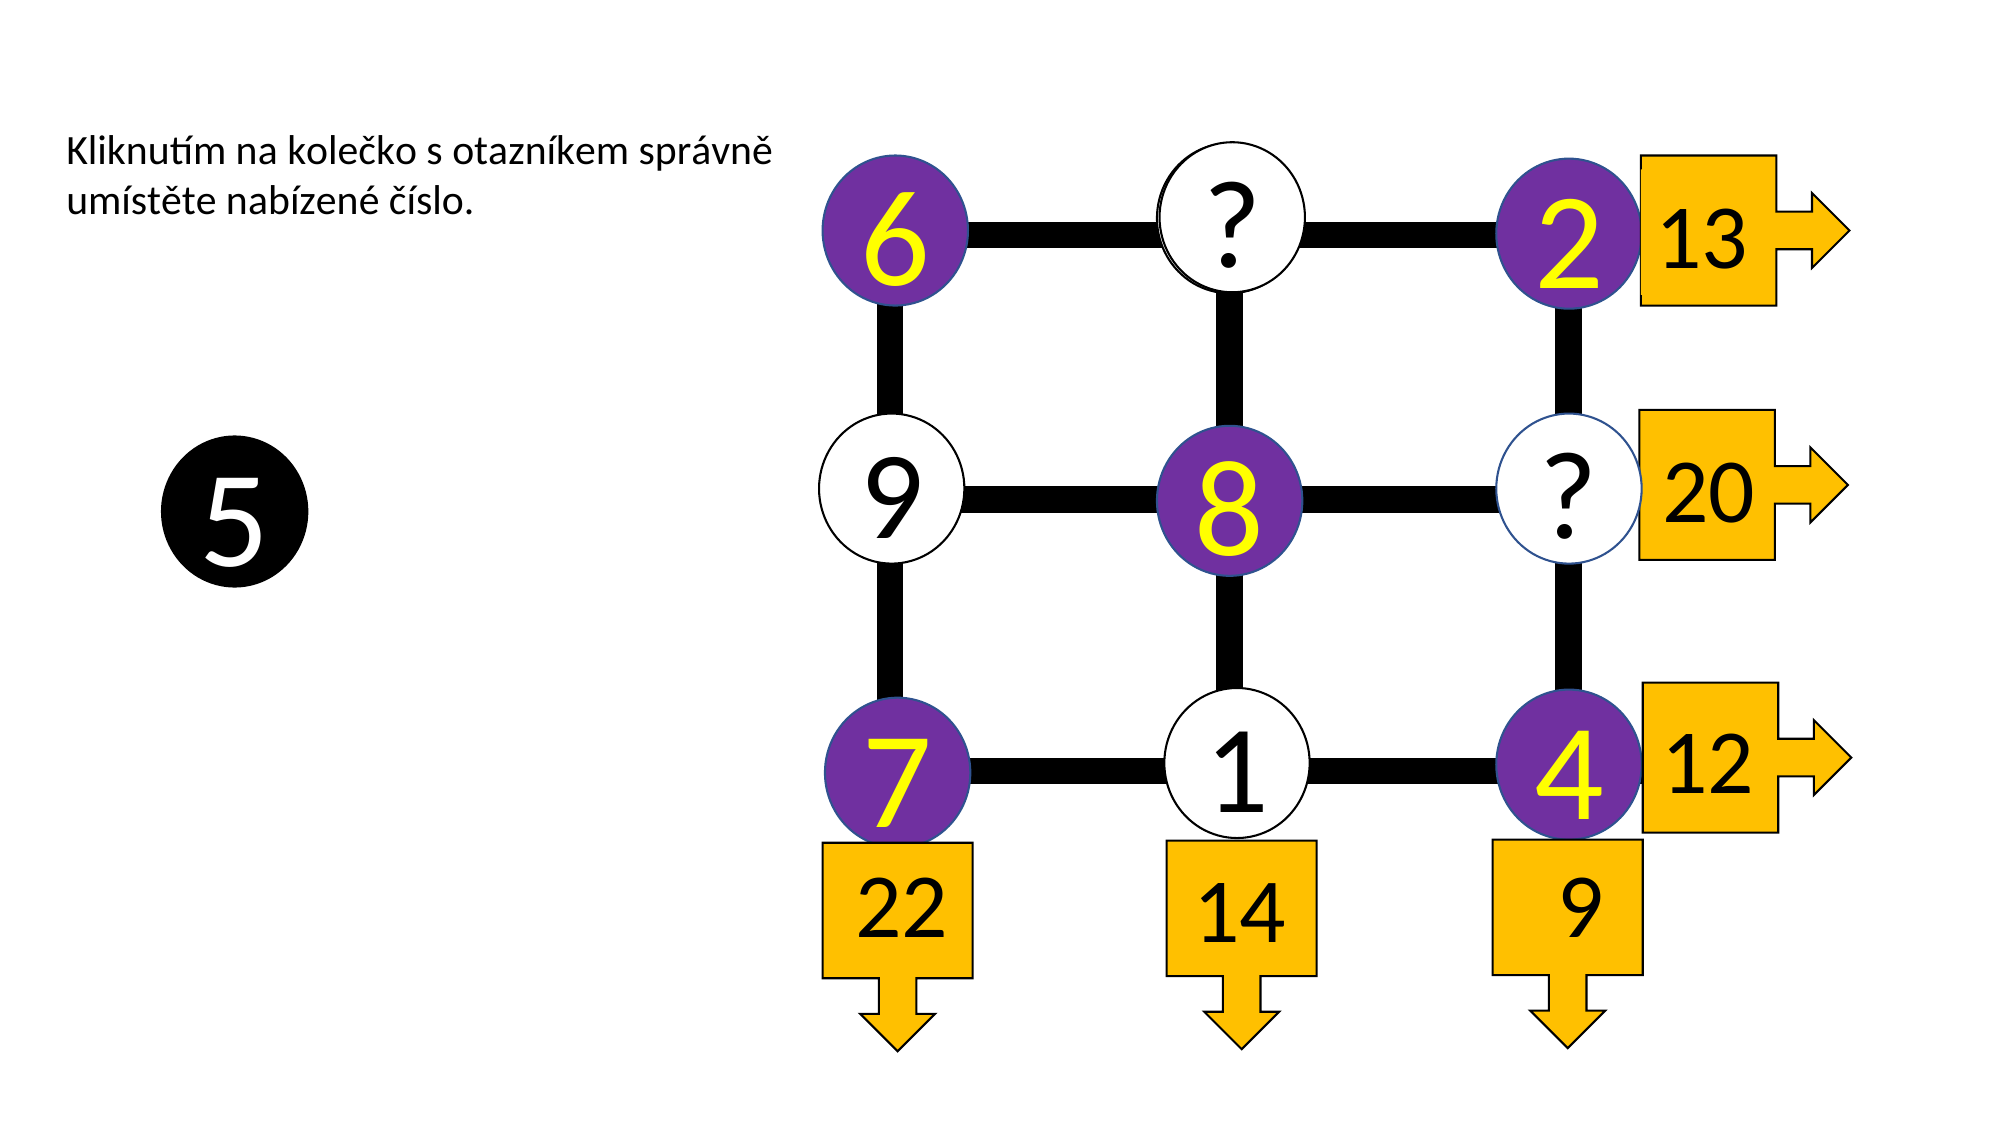

Kliknutím na kolečko s otazníkem správně
umístěte nabízené číslo.
?
5
6
2
13
9
?
20
8
5
1
4
12
7
22
9
14